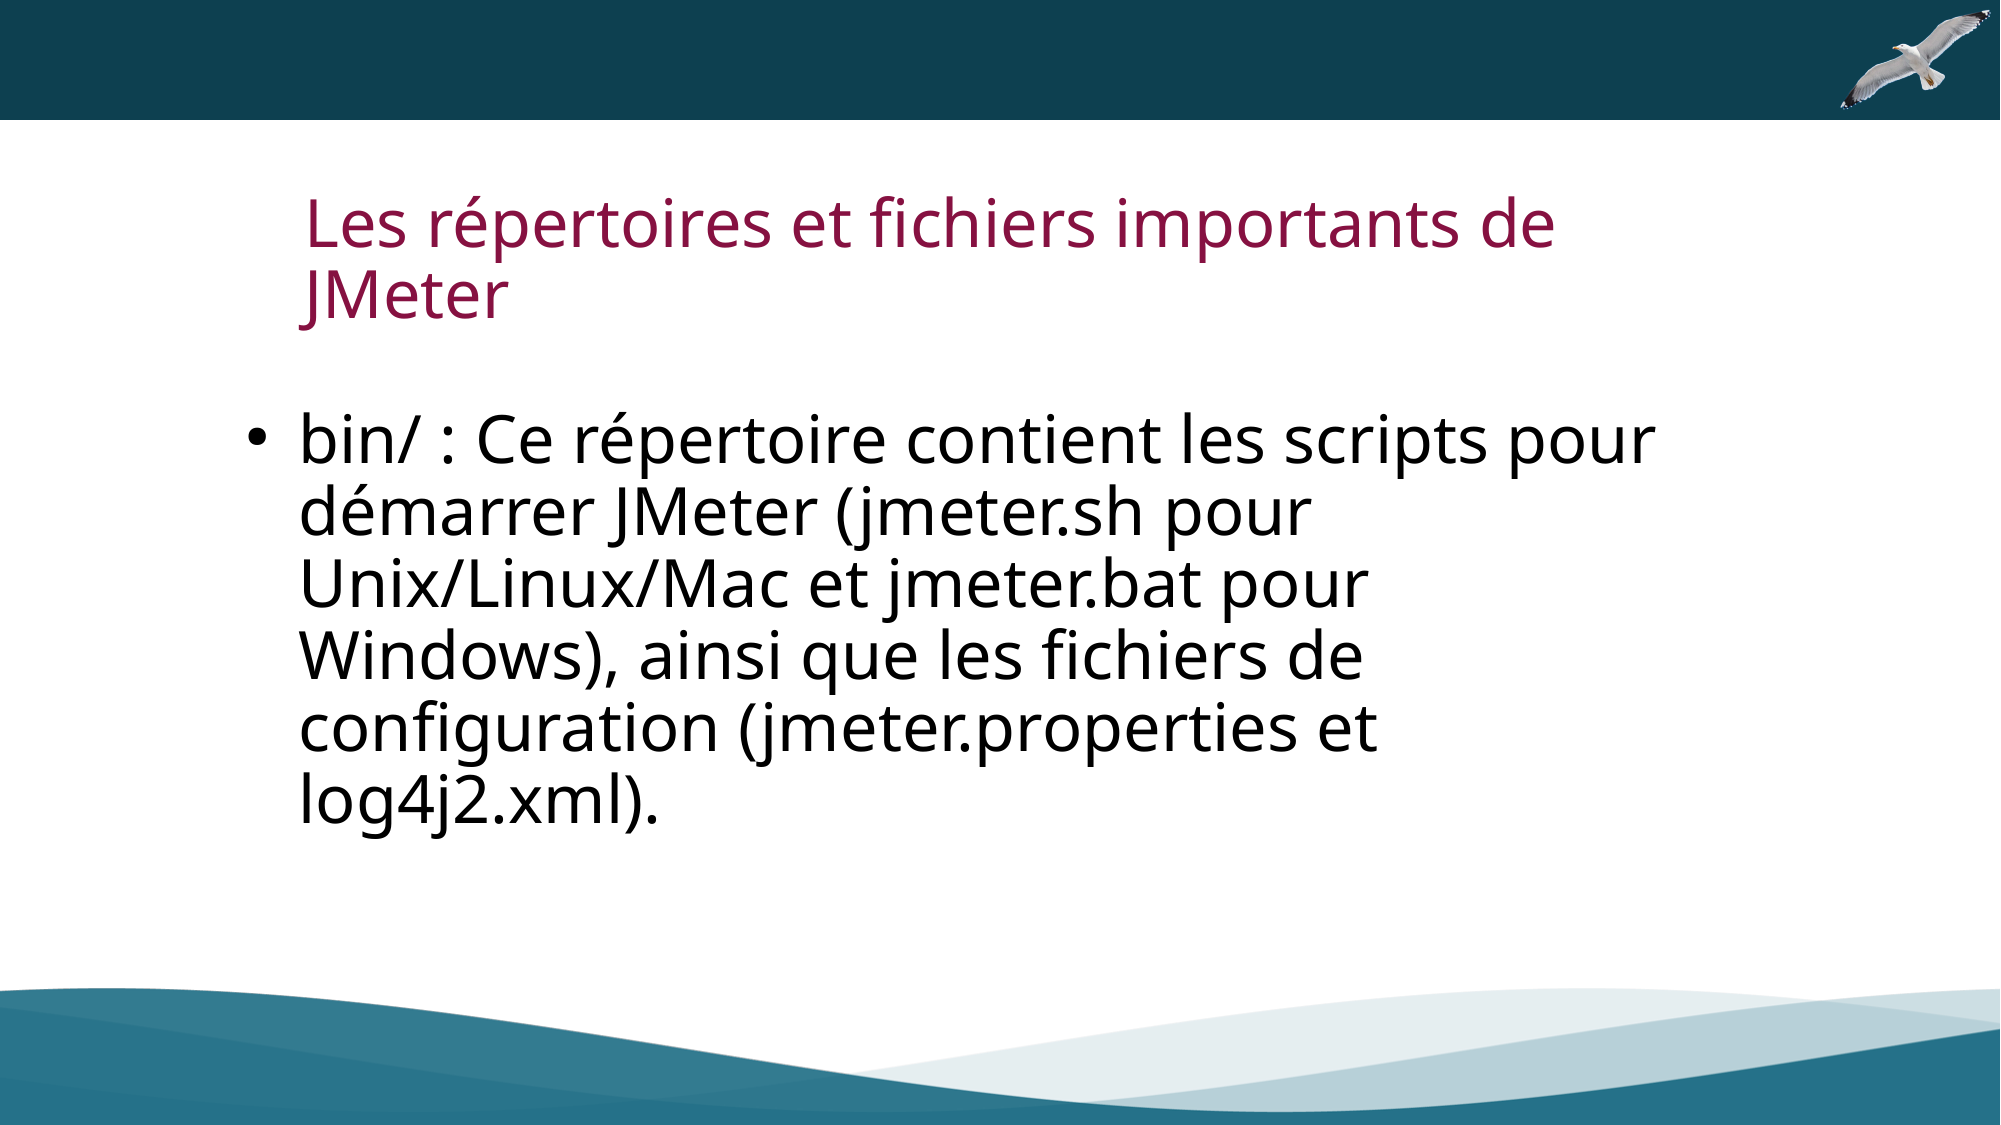

Les répertoires et fichiers importants de JMeter
# bin/ : Ce répertoire contient les scripts pour démarrer JMeter (jmeter.sh pour Unix/Linux/Mac et jmeter.bat pour Windows), ainsi que les fichiers de configuration (jmeter.properties et log4j2.xml).